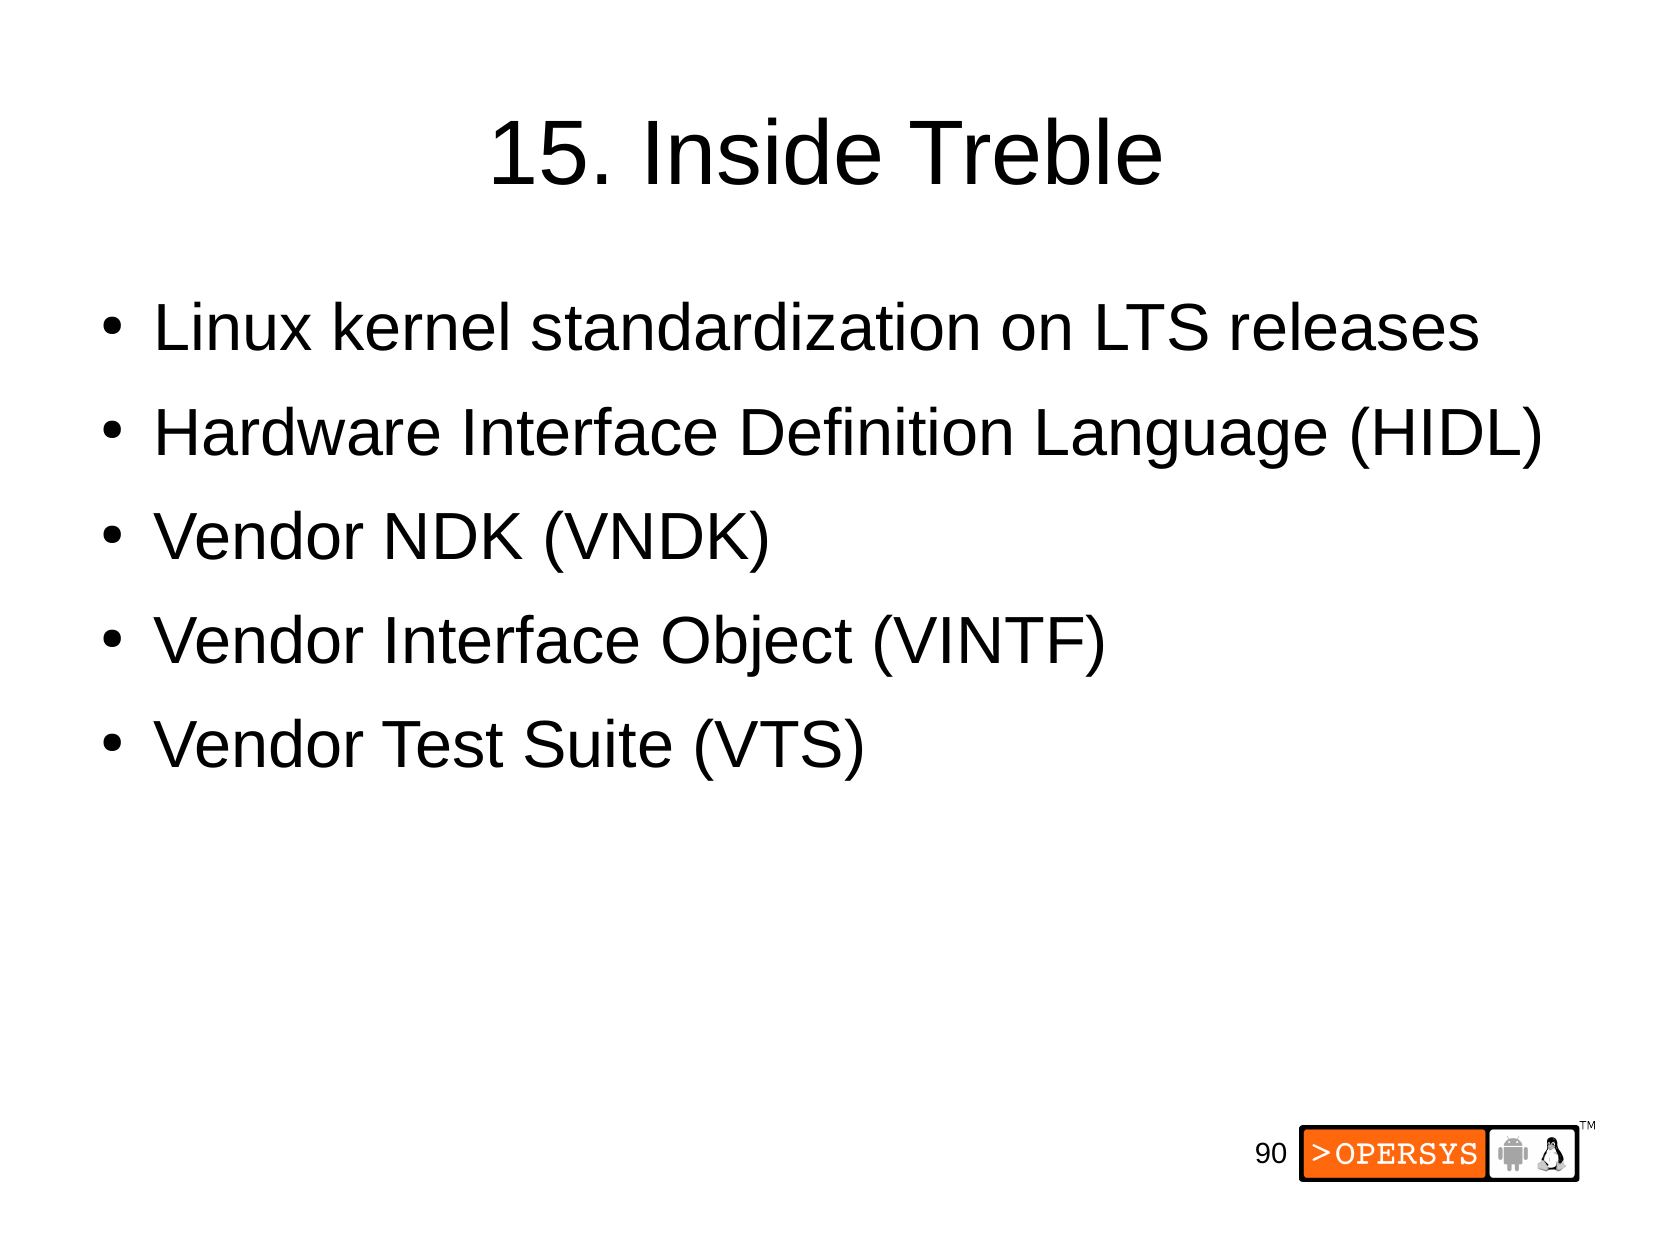

# 15. Inside Treble
Linux kernel standardization on LTS releases
Hardware Interface Definition Language (HIDL)
Vendor NDK (VNDK)
Vendor Interface Object (VINTF)
Vendor Test Suite (VTS)